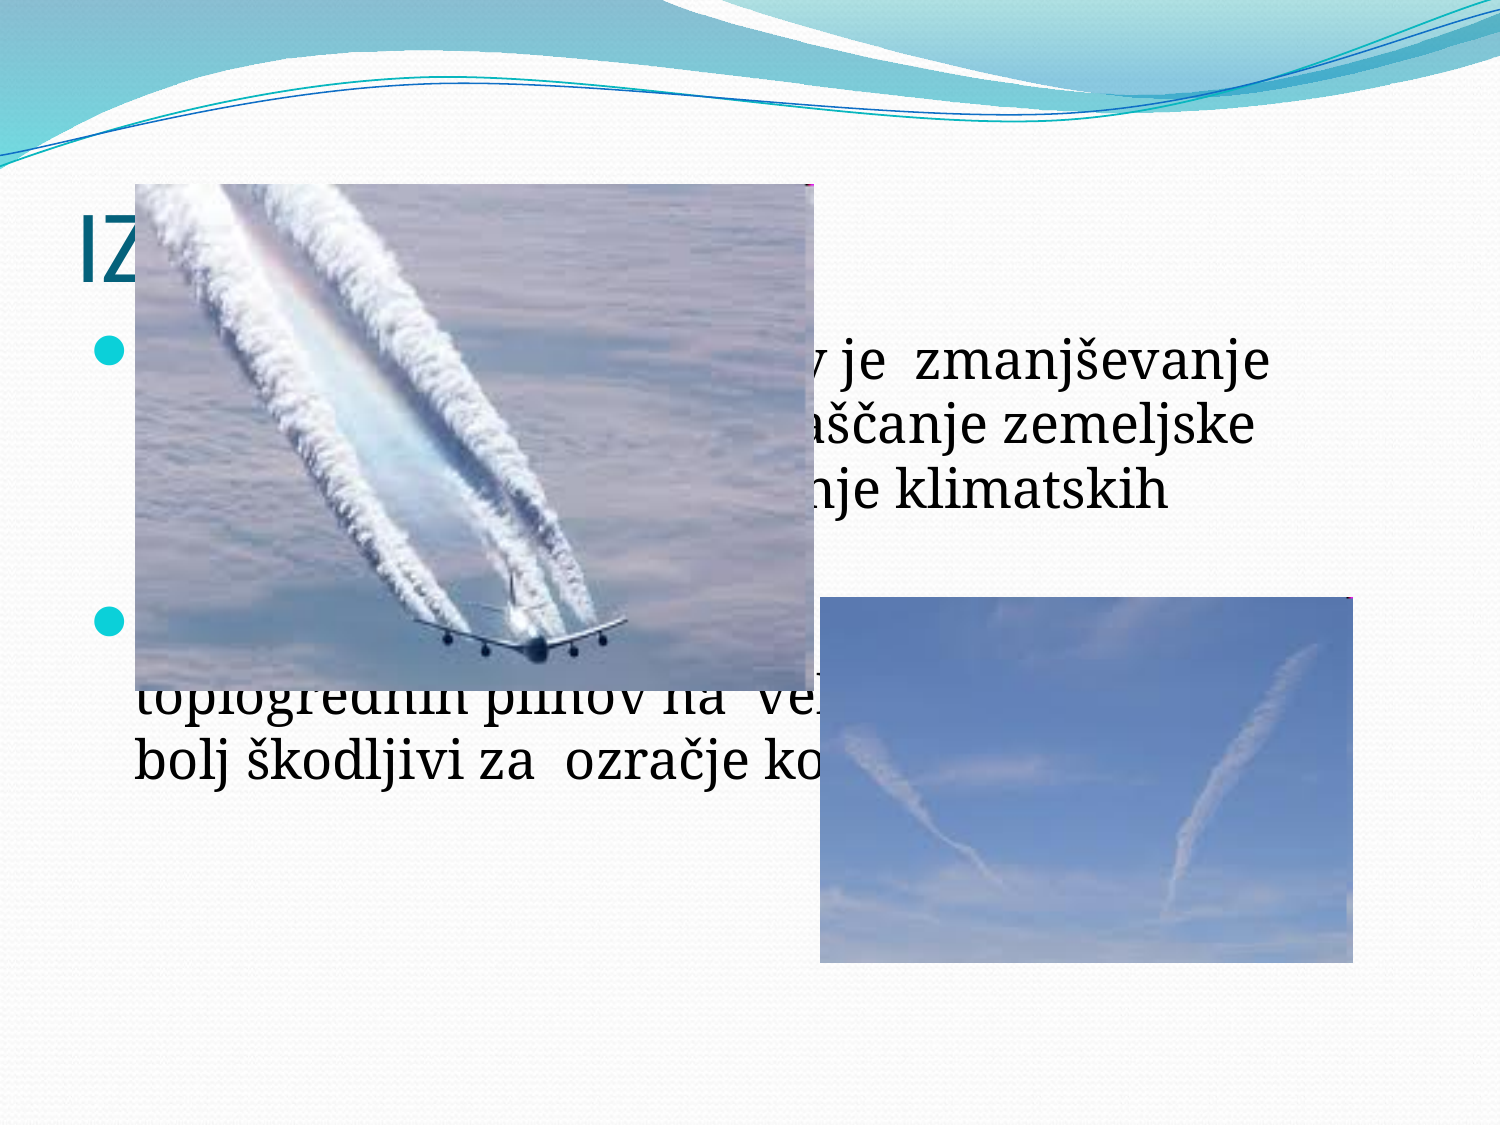

# IZPUŠNI PLINI
Posledica izpušnih plinov je zmanjševanje ozonske plasti ,s tem naraščanje zemeljske temperature in spreminjanje klimatskih sprememb.
Okoljevarstveniki pravijo, da so izpusti toplogrednih plinov na velikih višinah dvakrat bolj škodljivi za ozračje kot pri tleh.